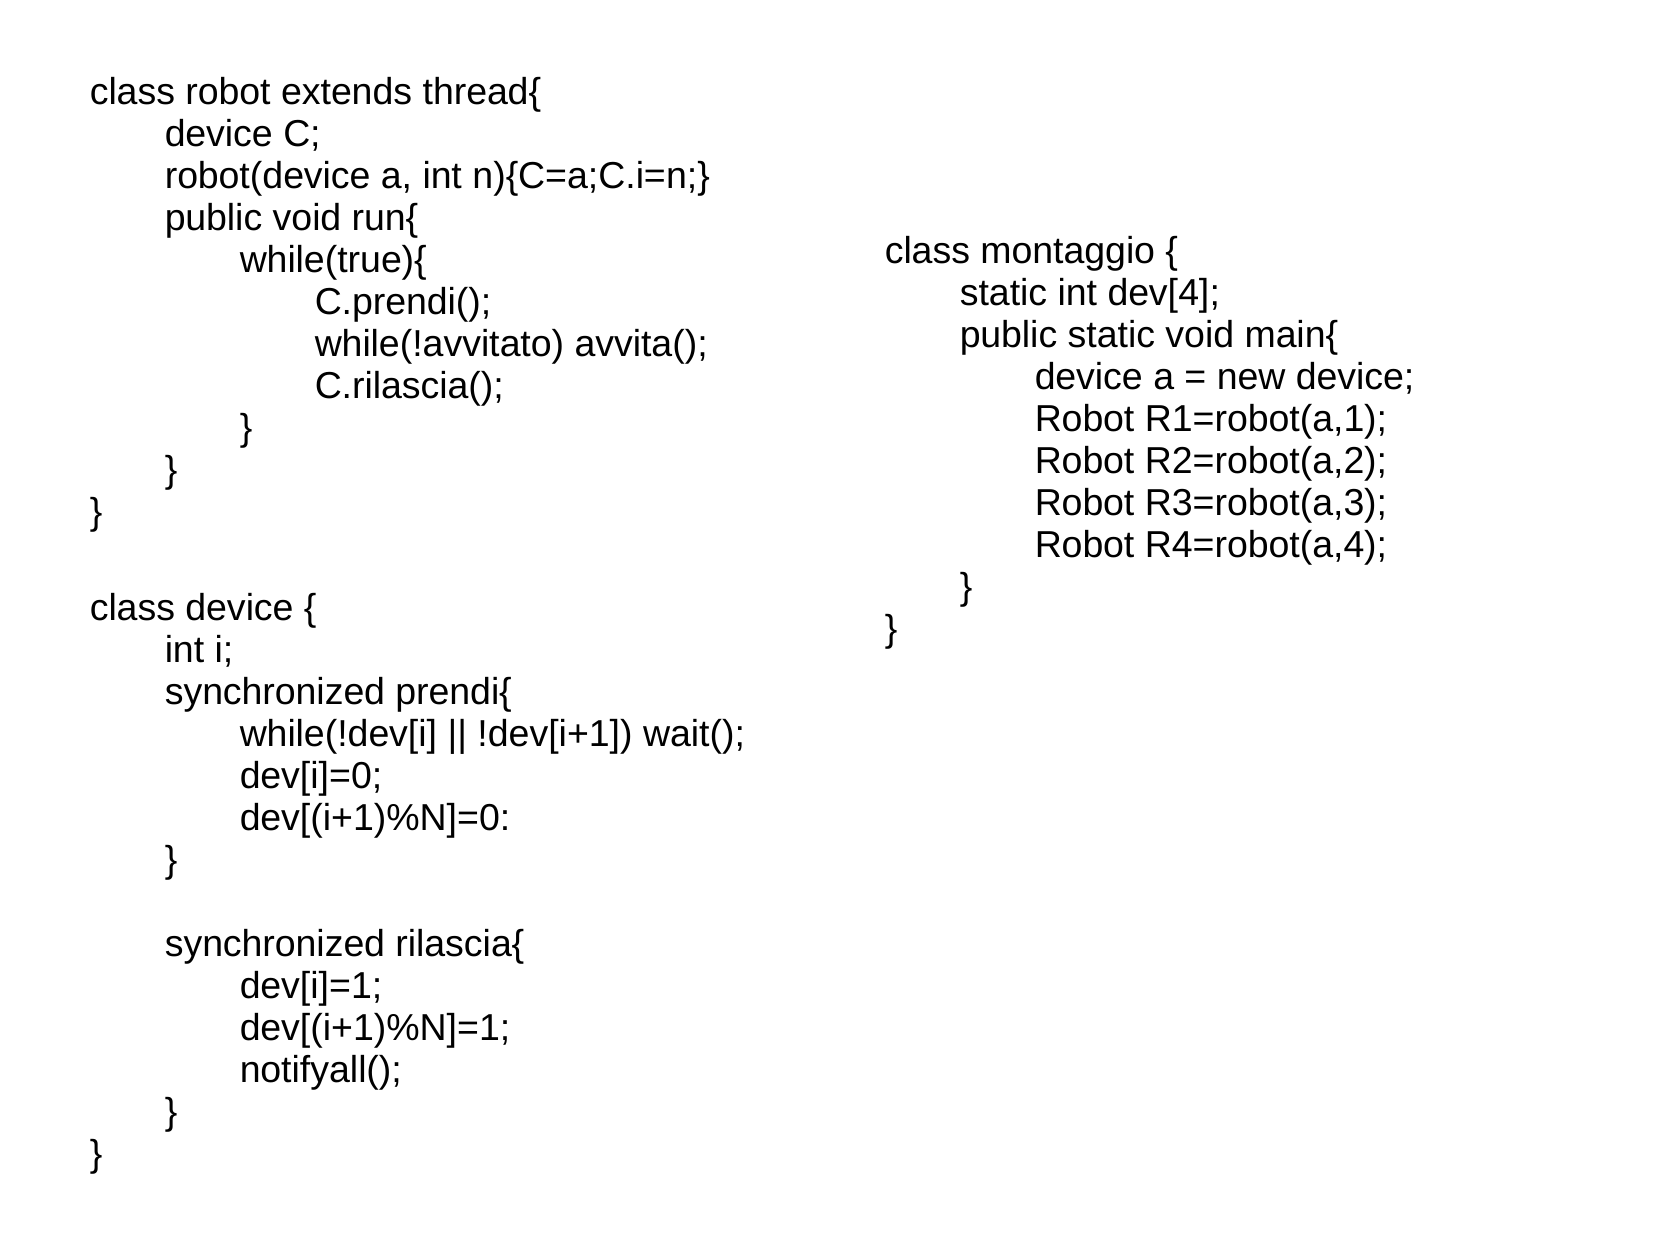

class robot extends thread{
	device C;
	robot(device a, int n){C=a;C.i=n;}
	public void run{
		while(true){
			C.prendi();
			while(!avvitato) avvita();
			C.rilascia();
		}
	}
}
class montaggio {
	static int dev[4];
	public static void main{
		device a = new device;
		Robot R1=robot(a,1);
		Robot R2=robot(a,2);
		Robot R3=robot(a,3);
		Robot R4=robot(a,4);
	}
}
class device {
	int i;
	synchronized prendi{
		while(!dev[i] || !dev[i+1]) wait();
		dev[i]=0;
		dev[(i+1)%N]=0:
	}
	synchronized rilascia{
		dev[i]=1;
		dev[(i+1)%N]=1;
		notifyall();
	}
}